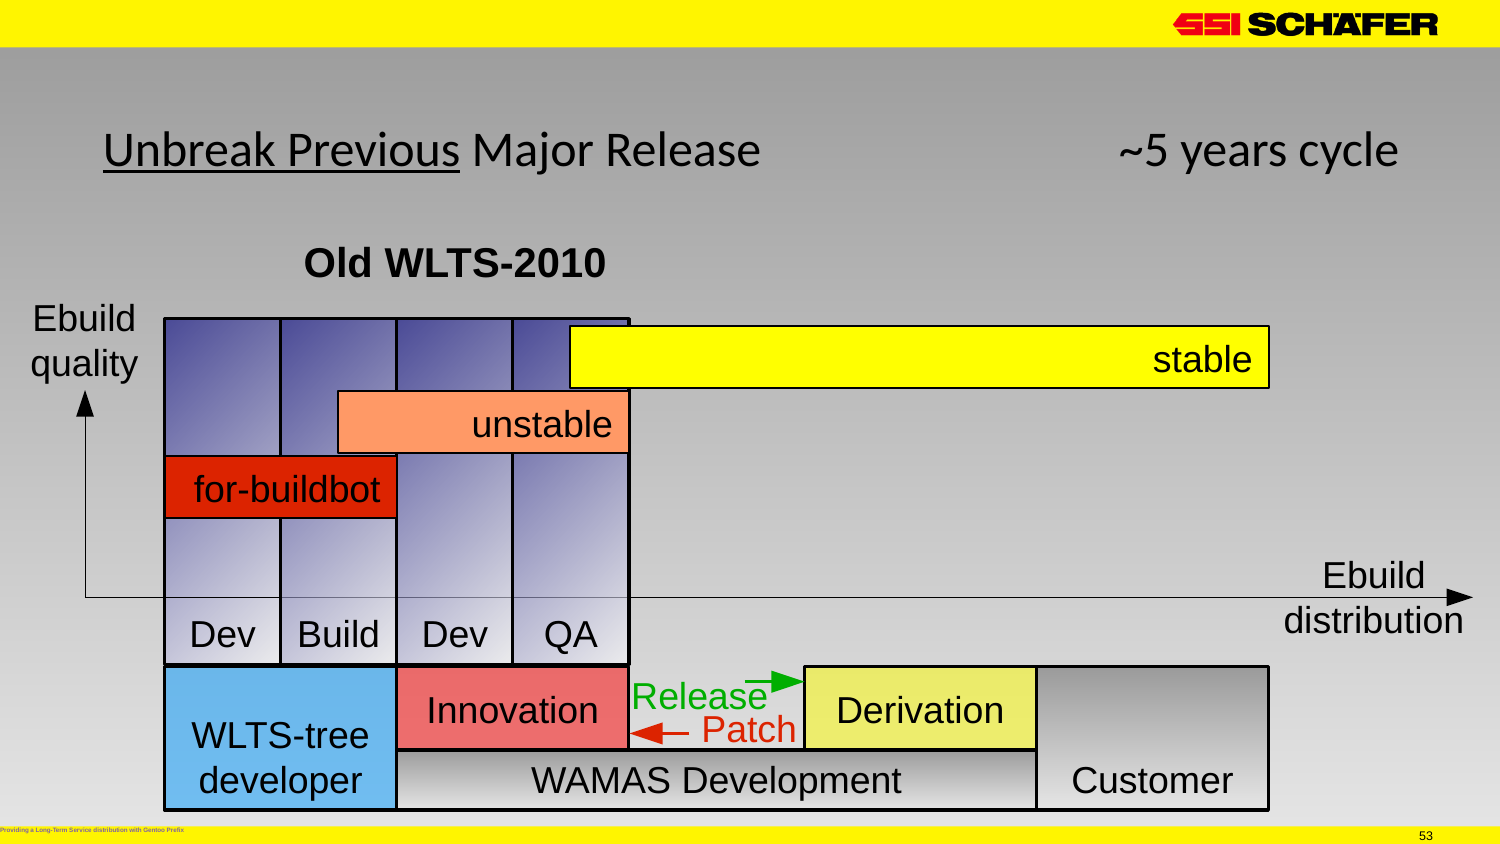

Unbreak Previous Major Release
~5 years cycle
Old WLTS-2010
Ebuild quality
Dev
Build
Dev
QA
stable
unstable
for-buildbot
Ebuild distribution
Release
# WLTS-tree developer
Innovation
Derivation
Customer
Patch
WAMAS Development
© 2015 SSI Schäfer